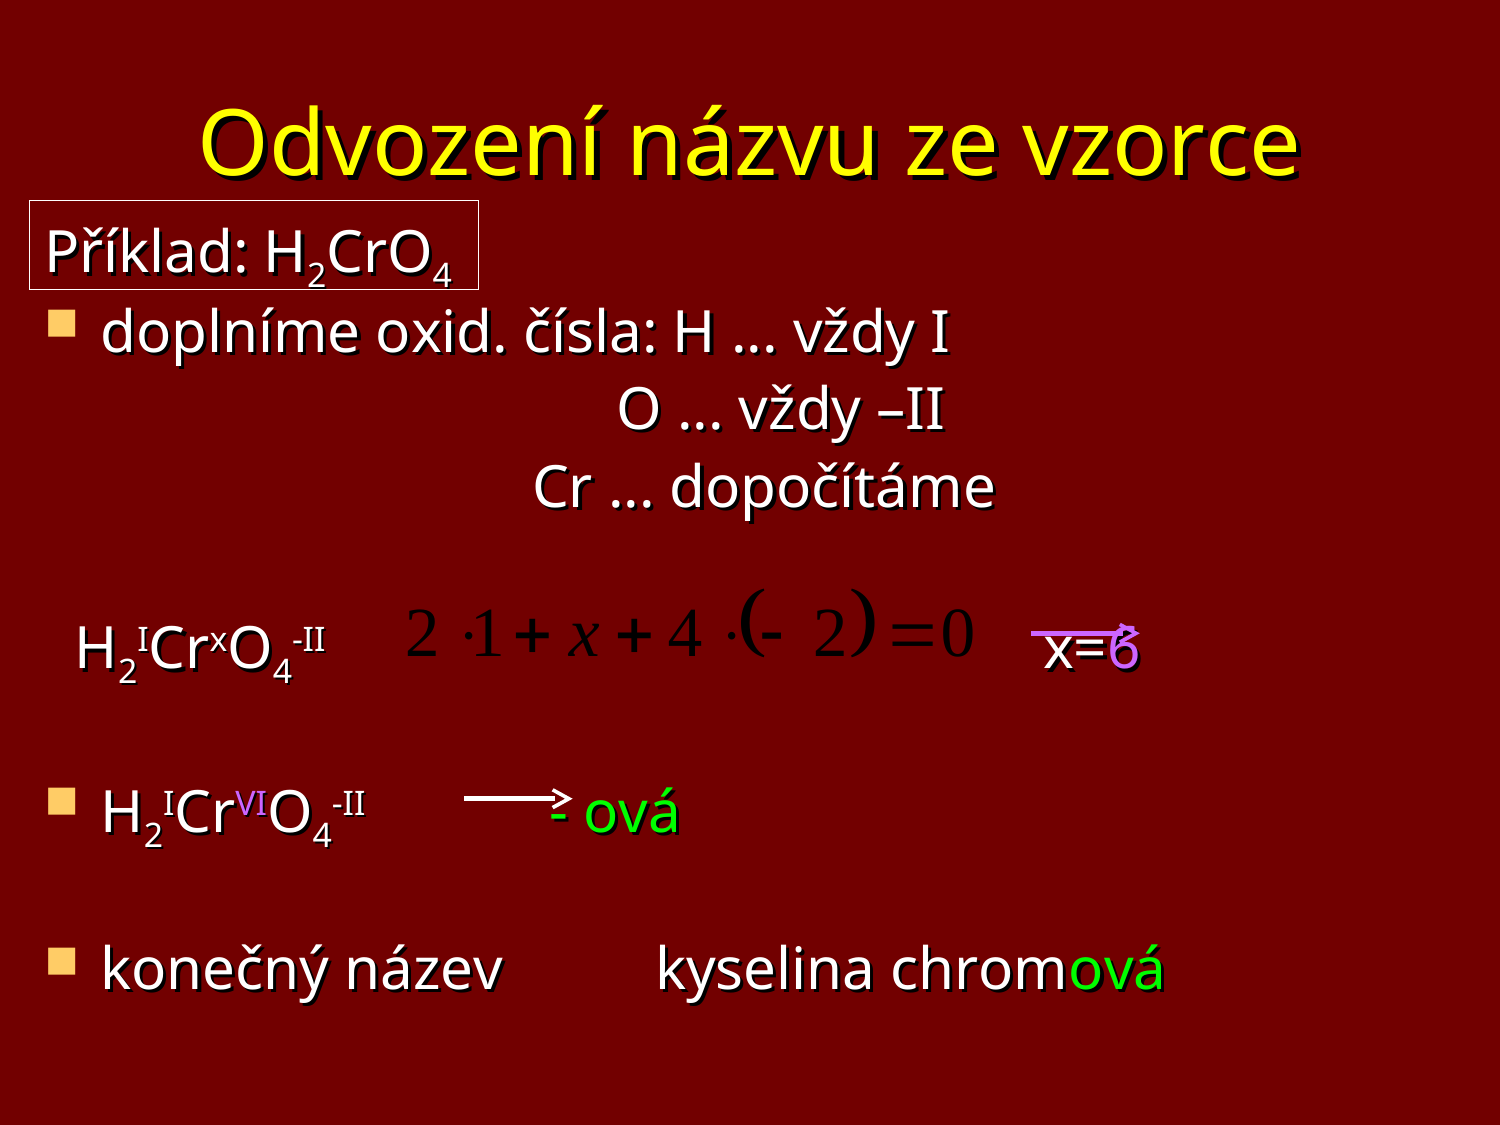

# Odvození názvu ze vzorce
Příklad: H2CrO4
doplníme oxid. čísla: H ... vždy I
				 O ... vždy –II
 Cr ... dopočítáme
 H2ICrxO4-II x=6
H2ICrVIO4-II - ová
konečný název kyselina chromová